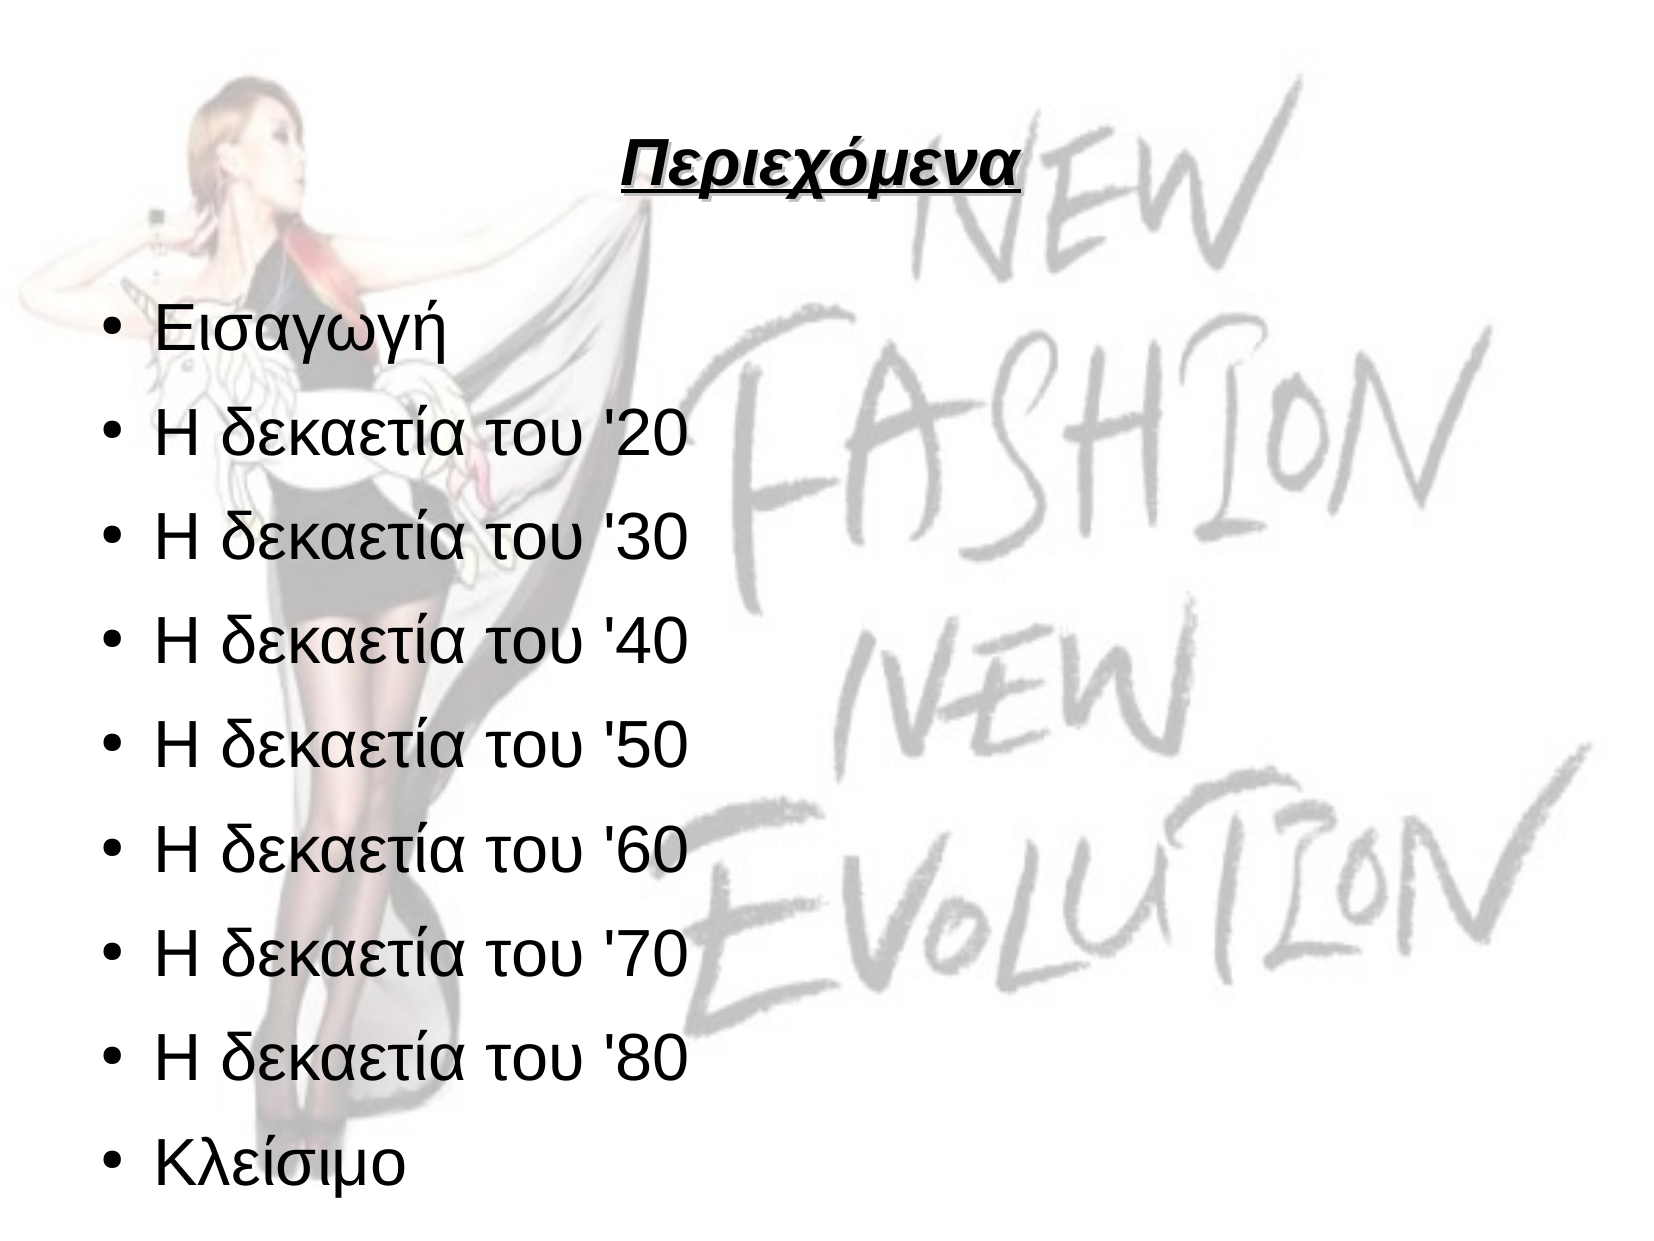

# Περιεχόμενα
Εισαγωγή
Η δεκαετία του '20
Η δεκαετία του '30
Η δεκαετία του '40
Η δεκαετία του '50
Η δεκαετία του '60
Η δεκαετία του '70
Η δεκαετία του '80
Κλείσιμο